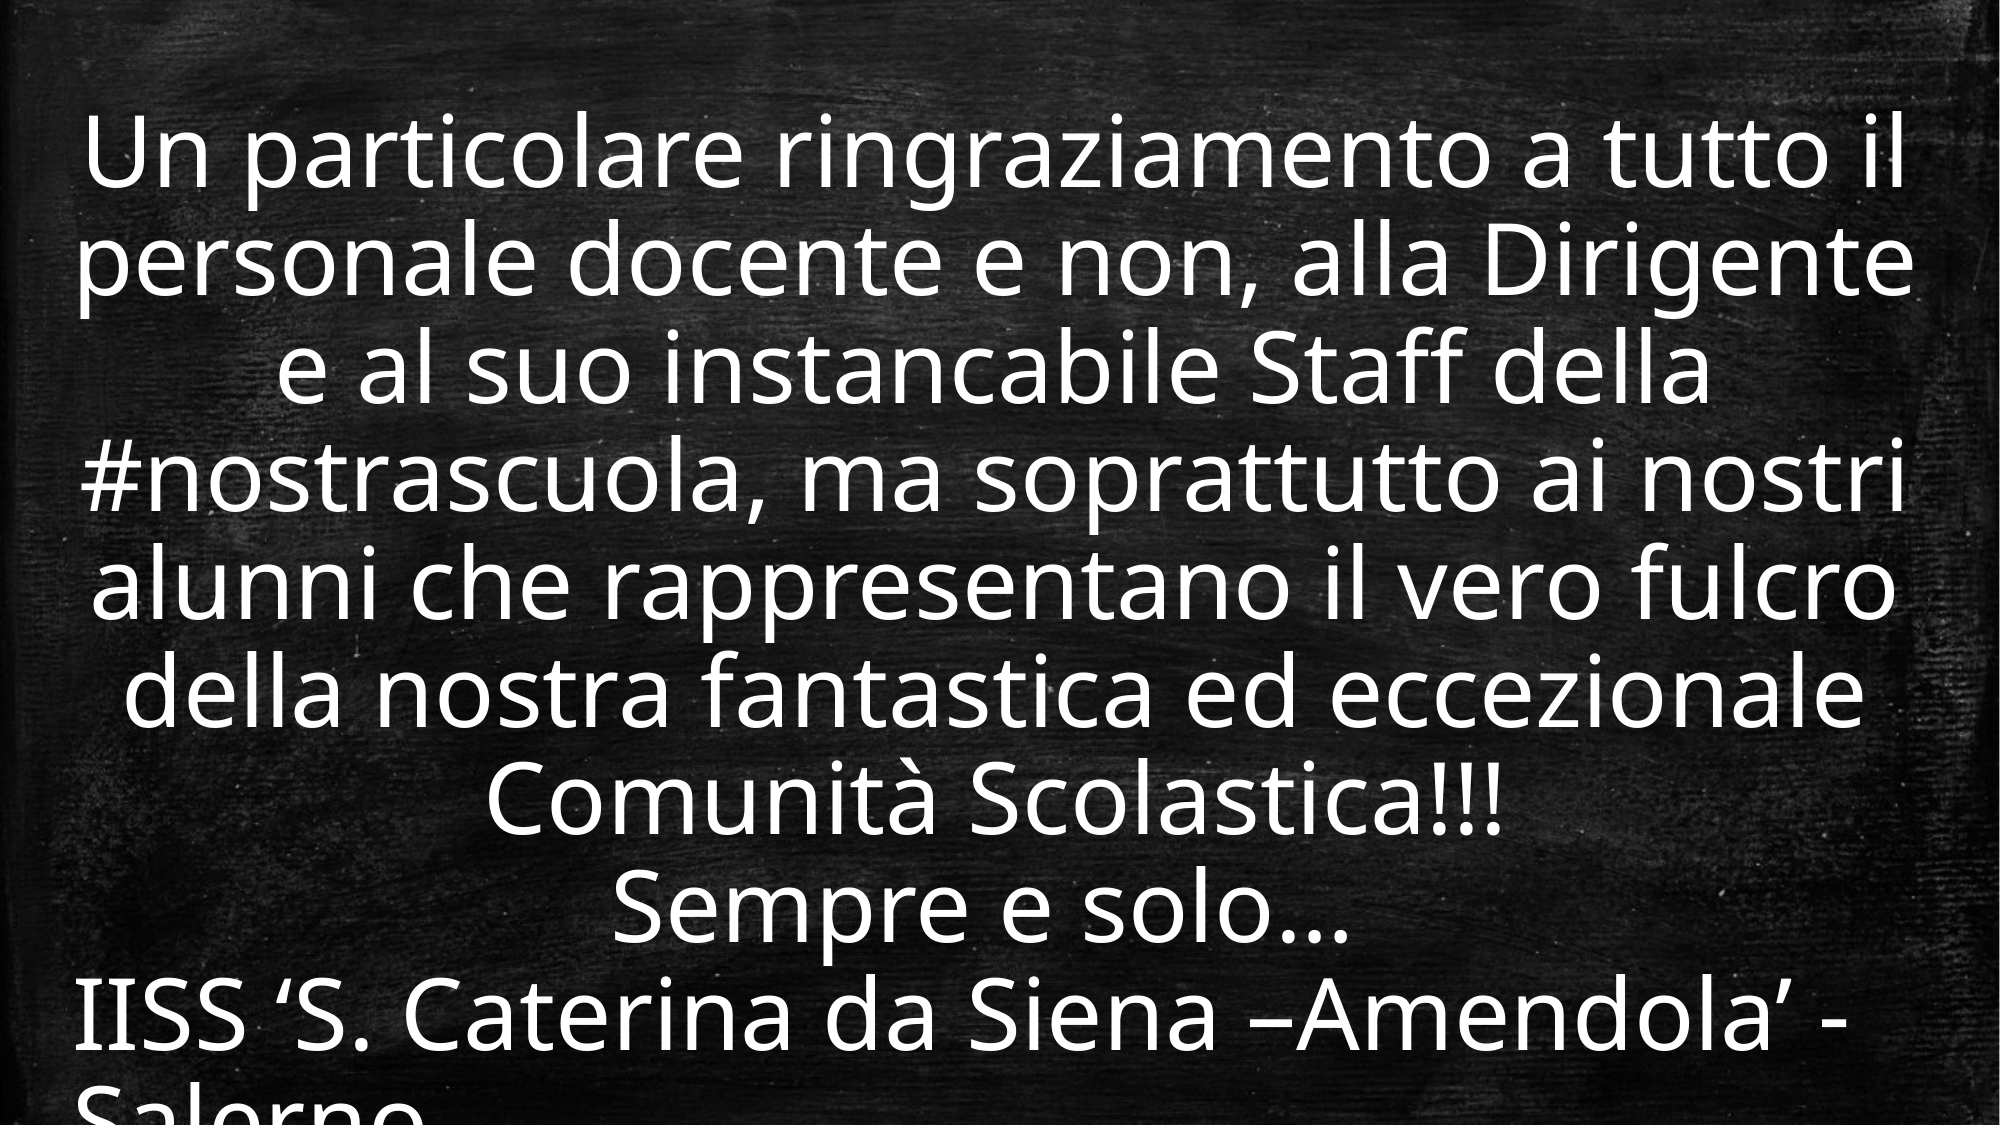

Un particolare ringraziamento a tutto il personale docente e non, alla Dirigente e al suo instancabile Staff della #nostrascuola, ma soprattutto ai nostri alunni che rappresentano il vero fulcro della nostra fantastica ed eccezionale Comunità Scolastica!!!
Sempre e solo…
IISS ‘S. Caterina da Siena –Amendola’ - Salerno